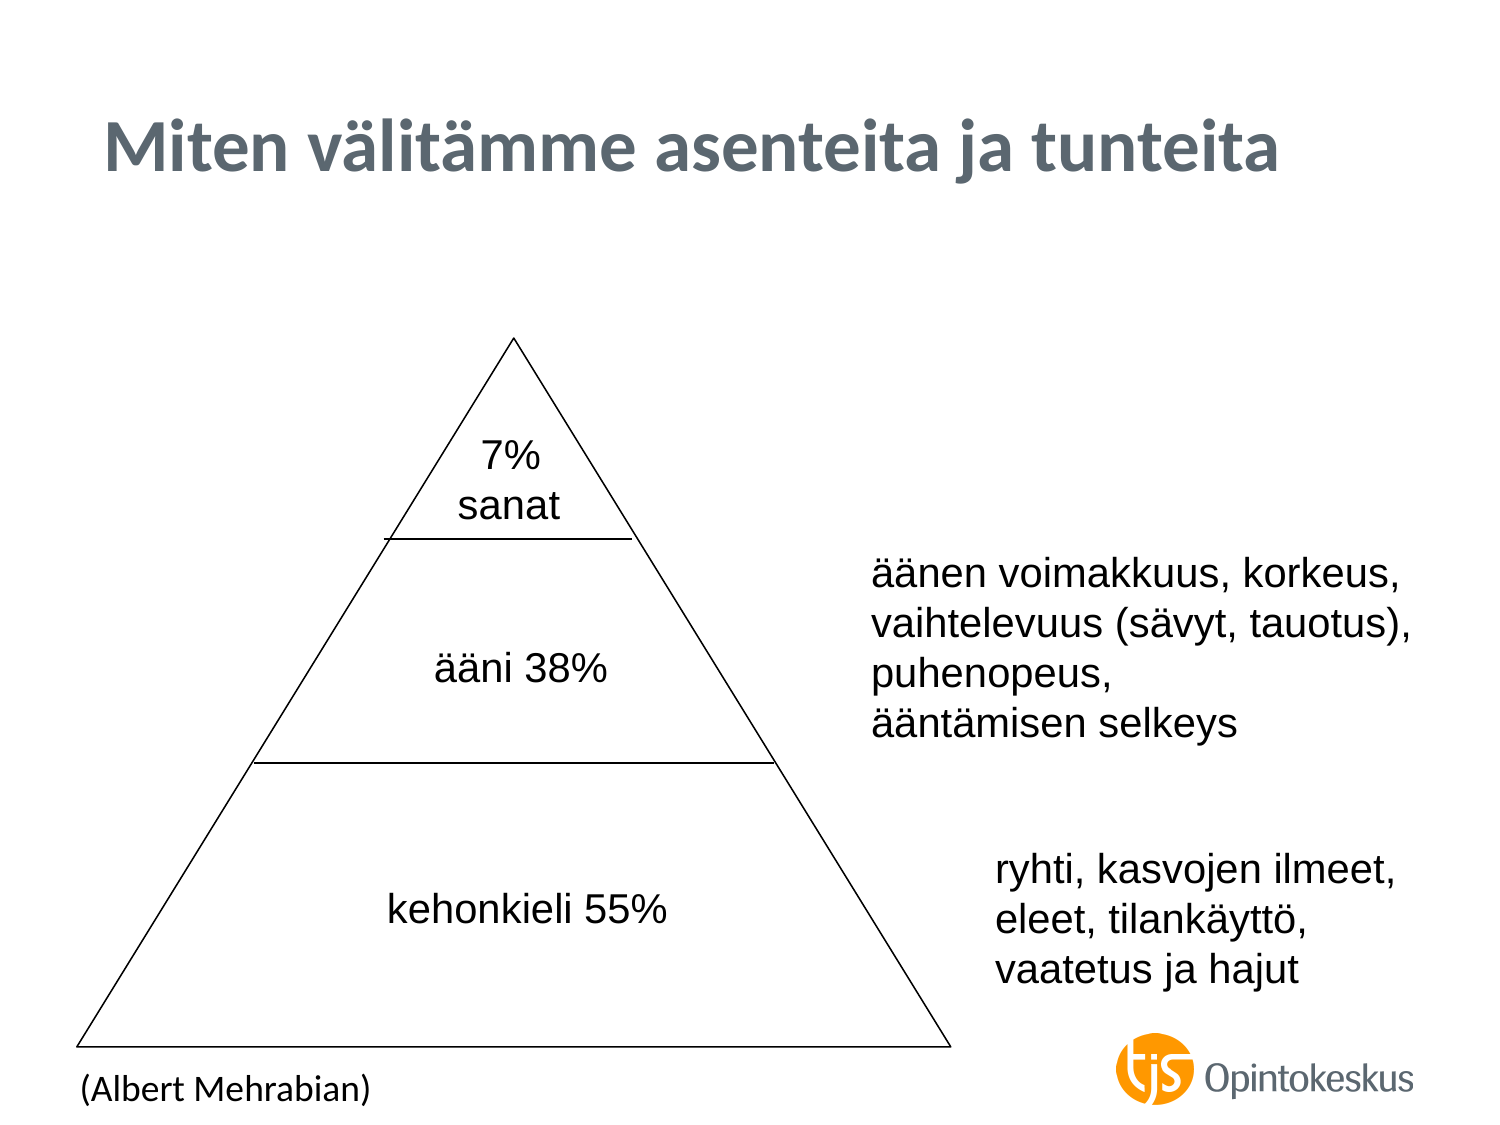

# Miten välitämme asenteita ja tunteita
 7%
sanat
ääni 38%
kehonkieli 55%
äänen voimakkuus, korkeus, vaihtelevuus (sävyt, tauotus), puhenopeus,
ääntämisen selkeys
ryhti, kasvojen ilmeet, eleet, tilankäyttö,
vaatetus ja hajut
(Albert Mehrabian)